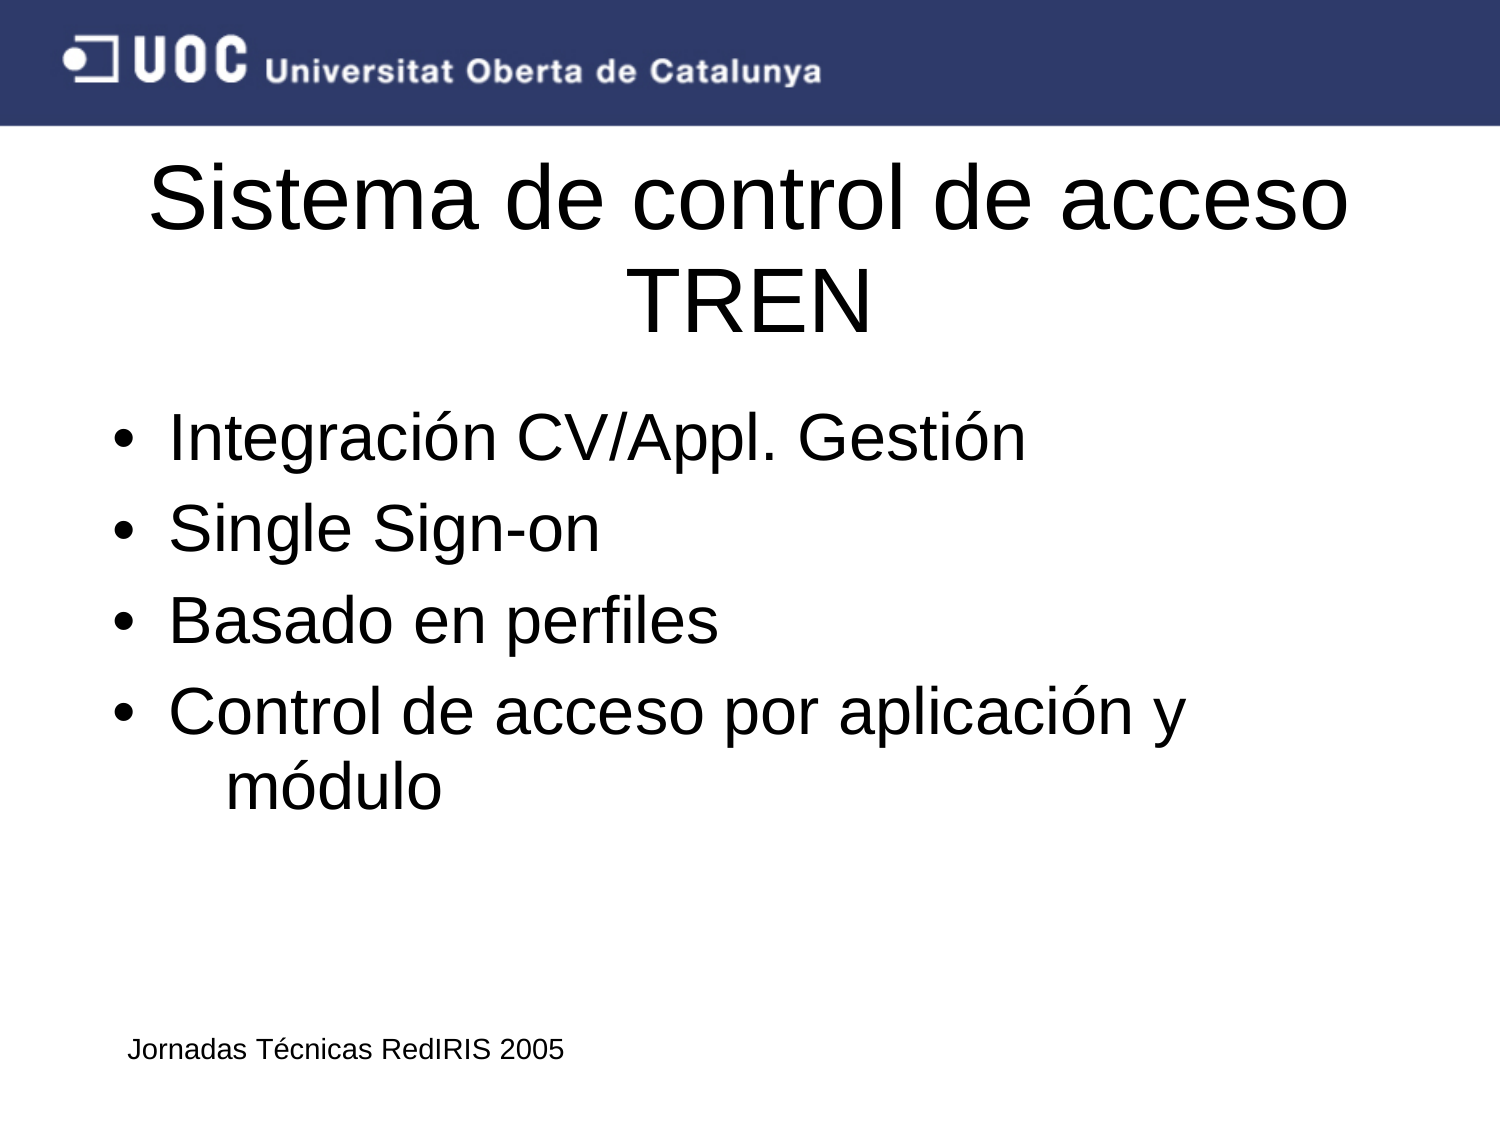

# Sistema de control de acceso TREN
Integración CV/Appl. Gestión
Single Sign-on
Basado en perfiles
Control de acceso por aplicación y módulo